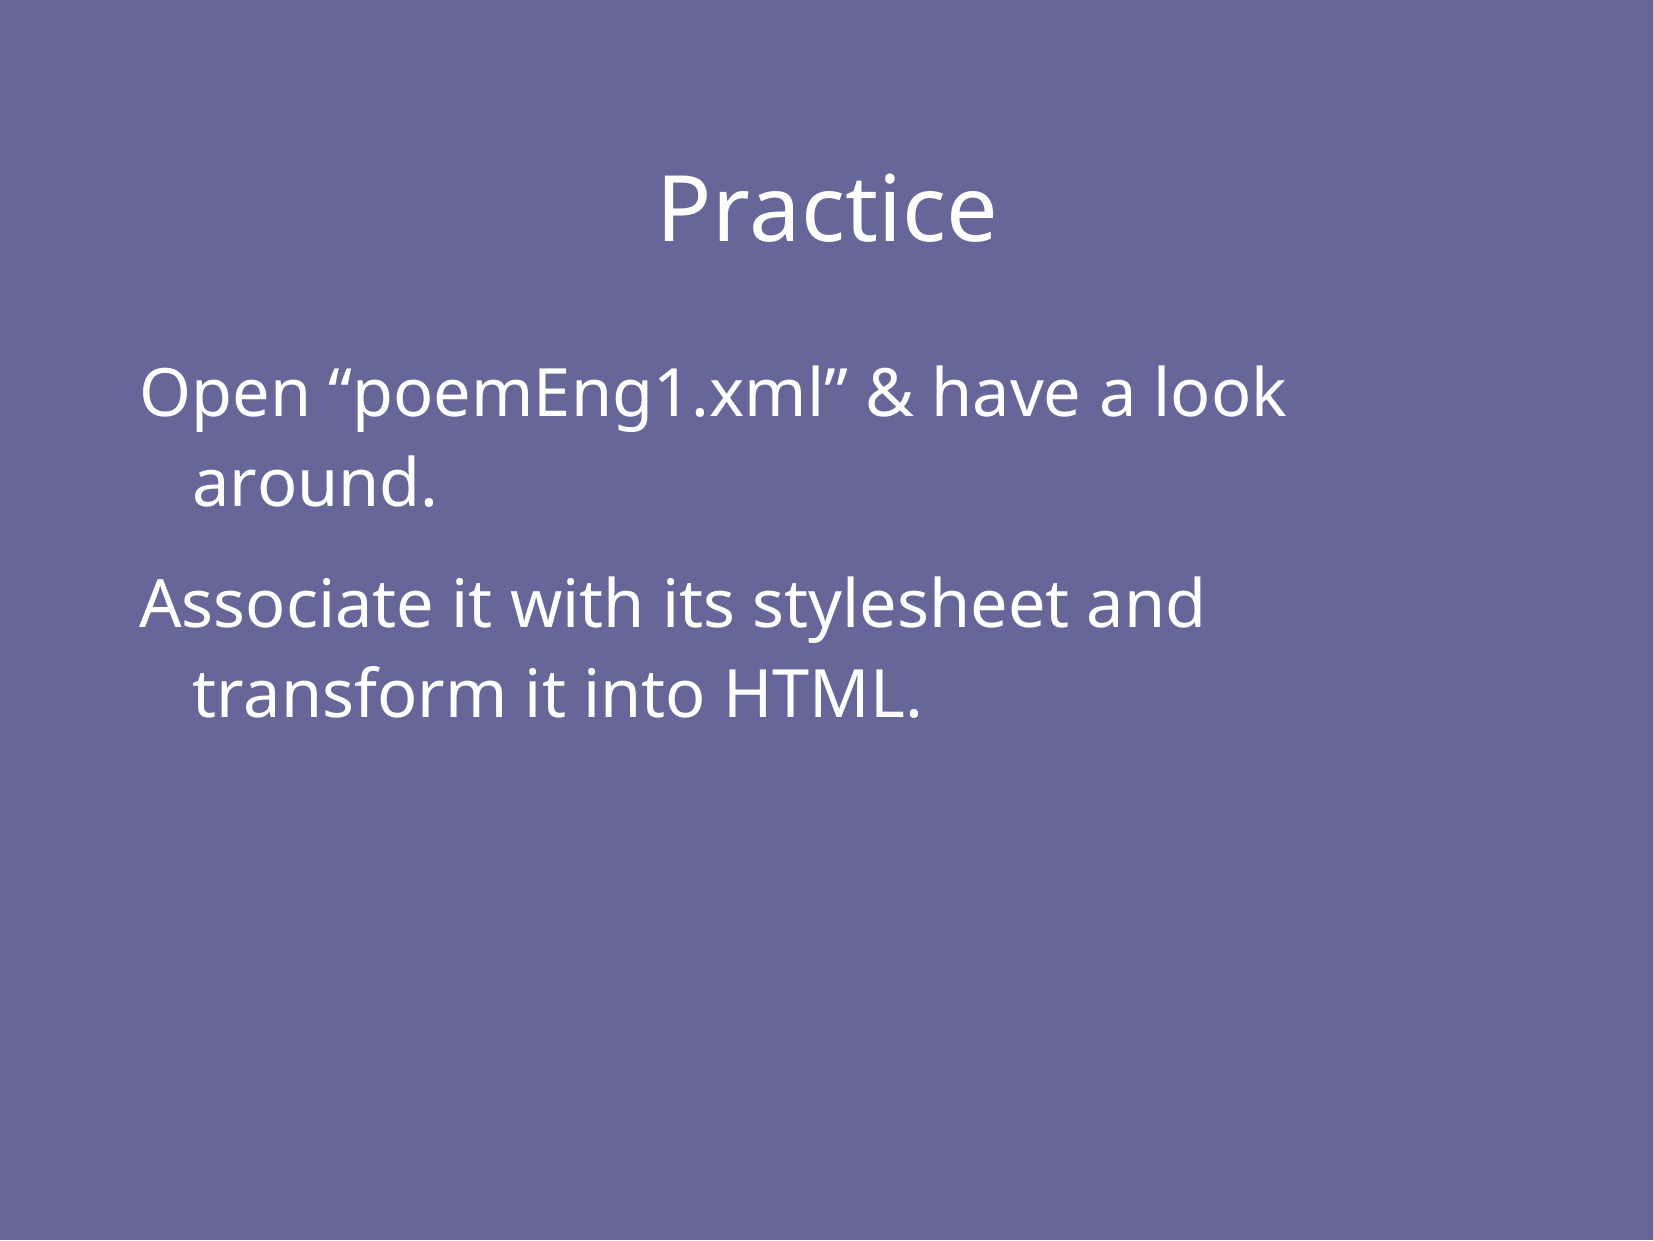

# Practice
Open “poemEng1.xml” & have a look around.
Associate it with its stylesheet and transform it into HTML.